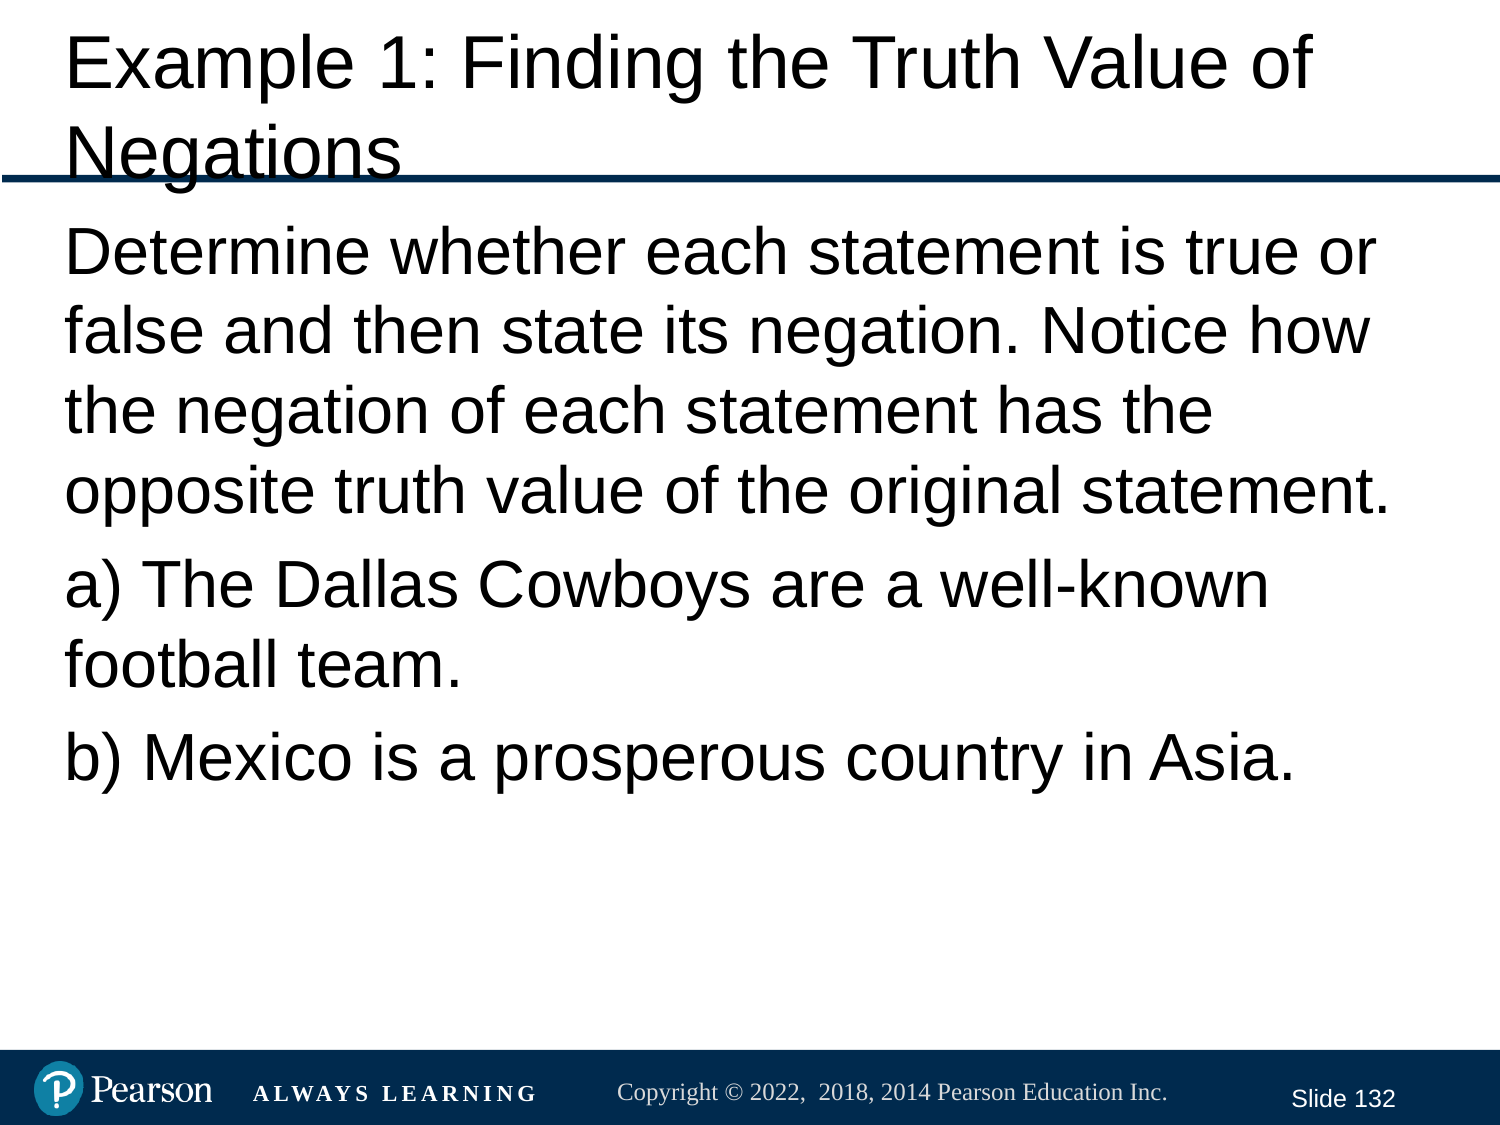

# Example 1: Finding the Truth Value of Negations
Determine whether each statement is true or false and then state its negation. Notice how the negation of each statement has the opposite truth value of the original statement.
a) The Dallas Cowboys are a well-known football team.
b) Mexico is a prosperous country in Asia.